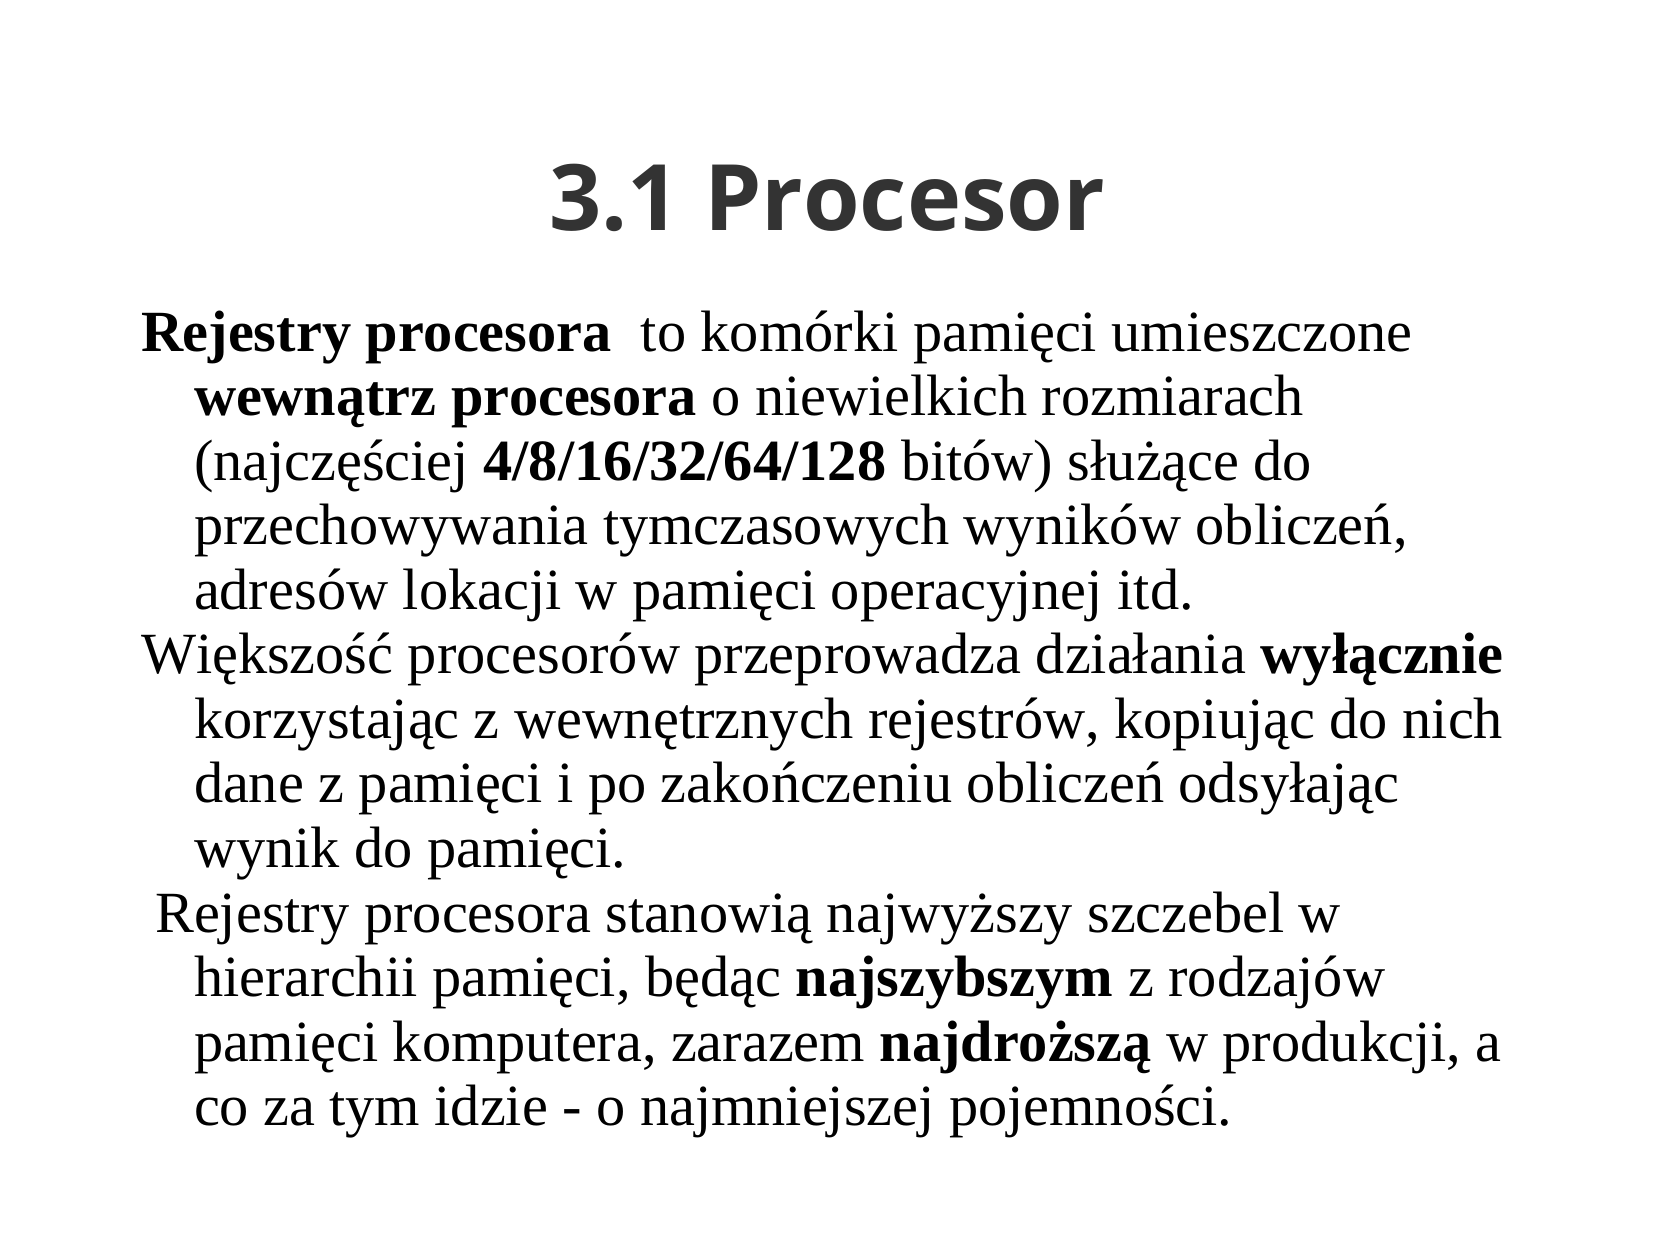

# 3.1 Procesor
Rejestry procesora to komórki pamięci umieszczone wewnątrz procesora o niewielkich rozmiarach (najczęściej 4/8/16/32/64/128 bitów) służące do przechowywania tymczasowych wyników obliczeń, adresów lokacji w pamięci operacyjnej itd.
Większość procesorów przeprowadza działania wyłącznie korzystając z wewnętrznych rejestrów, kopiując do nich dane z pamięci i po zakończeniu obliczeń odsyłając wynik do pamięci.
 Rejestry procesora stanowią najwyższy szczebel w hierarchii pamięci, będąc najszybszym z rodzajów pamięci komputera, zarazem najdroższą w produkcji, a co za tym idzie - o najmniejszej pojemności.